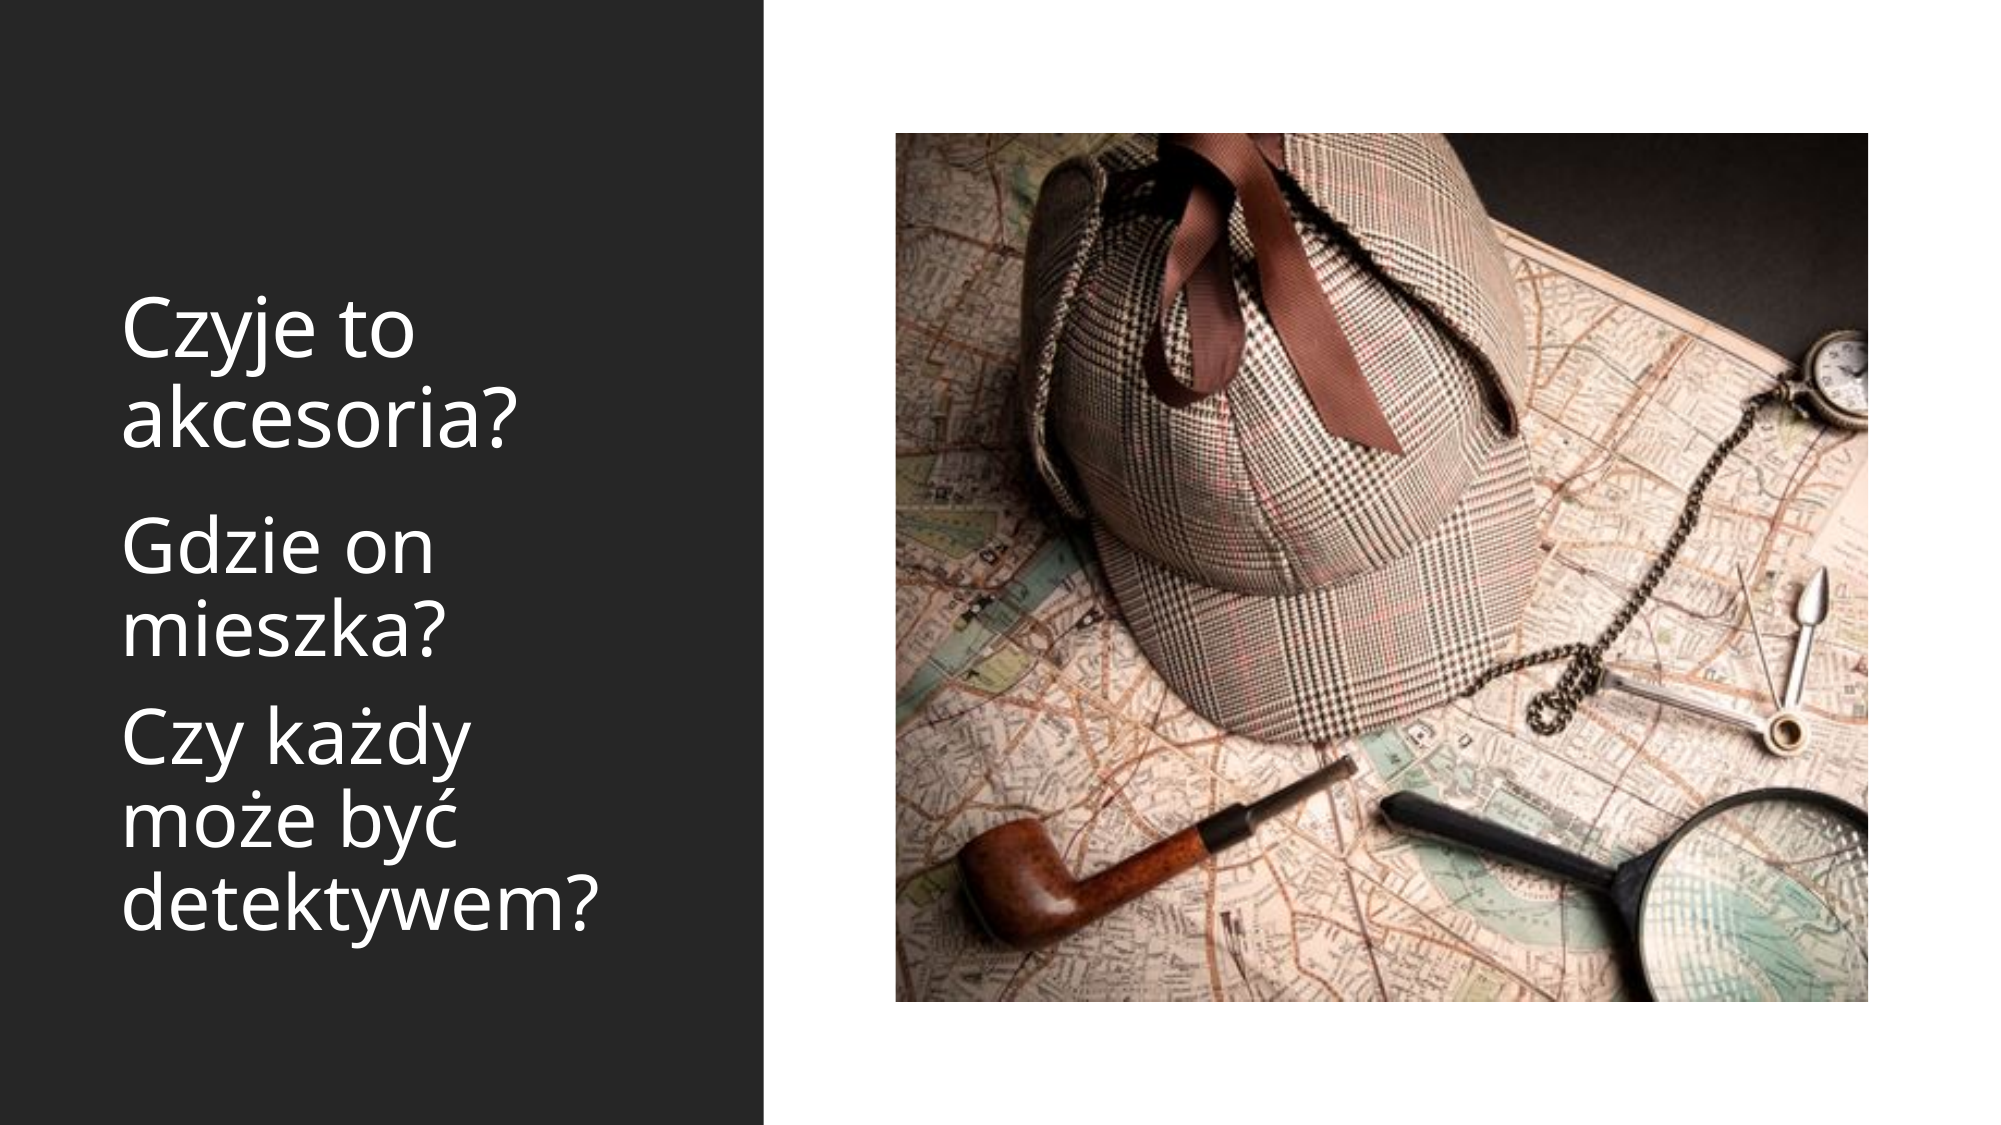

# Czyje to akcesoria?
Gdzie on mieszka?
Czy każdy może być detektywem?